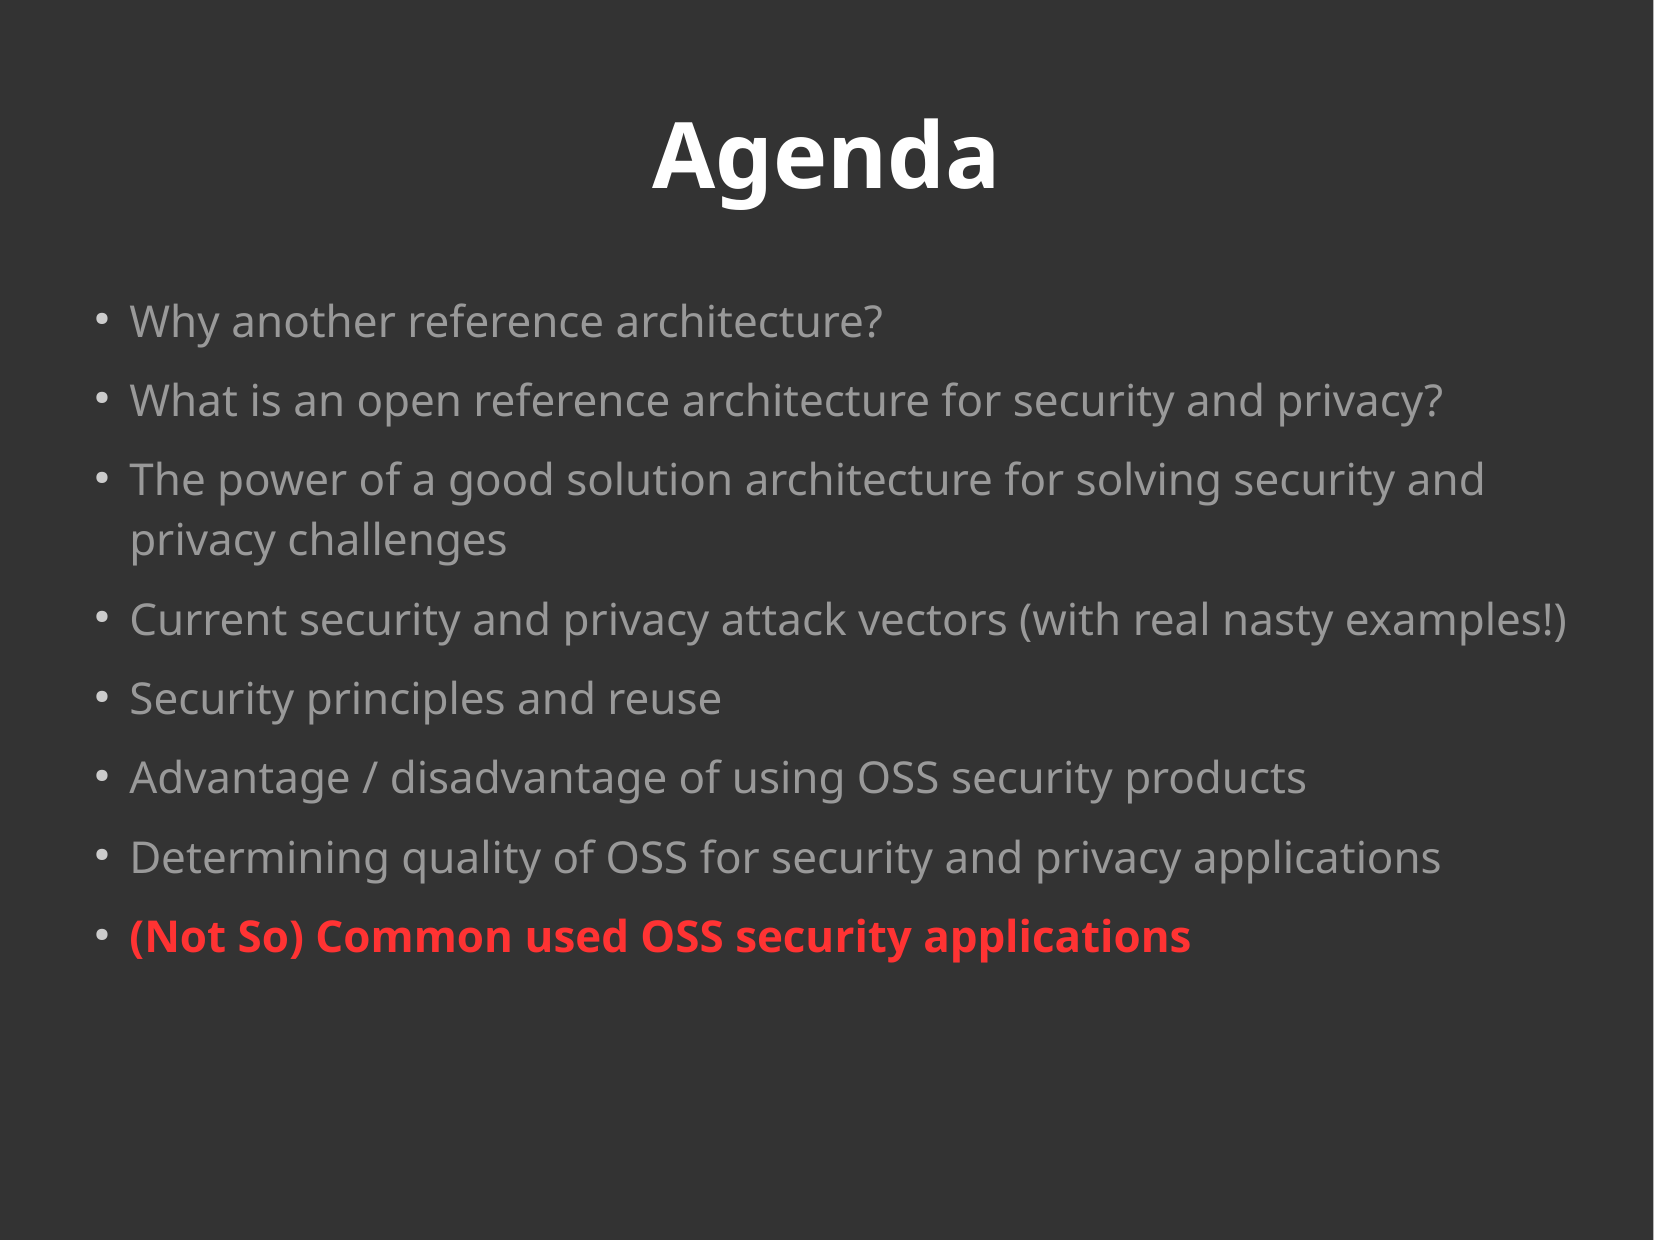

# Agenda
Why another reference architecture?
What is an open reference architecture for security and privacy?
The power of a good solution architecture for solving security and privacy challenges
Current security and privacy attack vectors (with real nasty examples!)
Security principles and reuse
Advantage / disadvantage of using OSS security products
Determining quality of OSS for security and privacy applications
(Not So) Common used OSS security applications